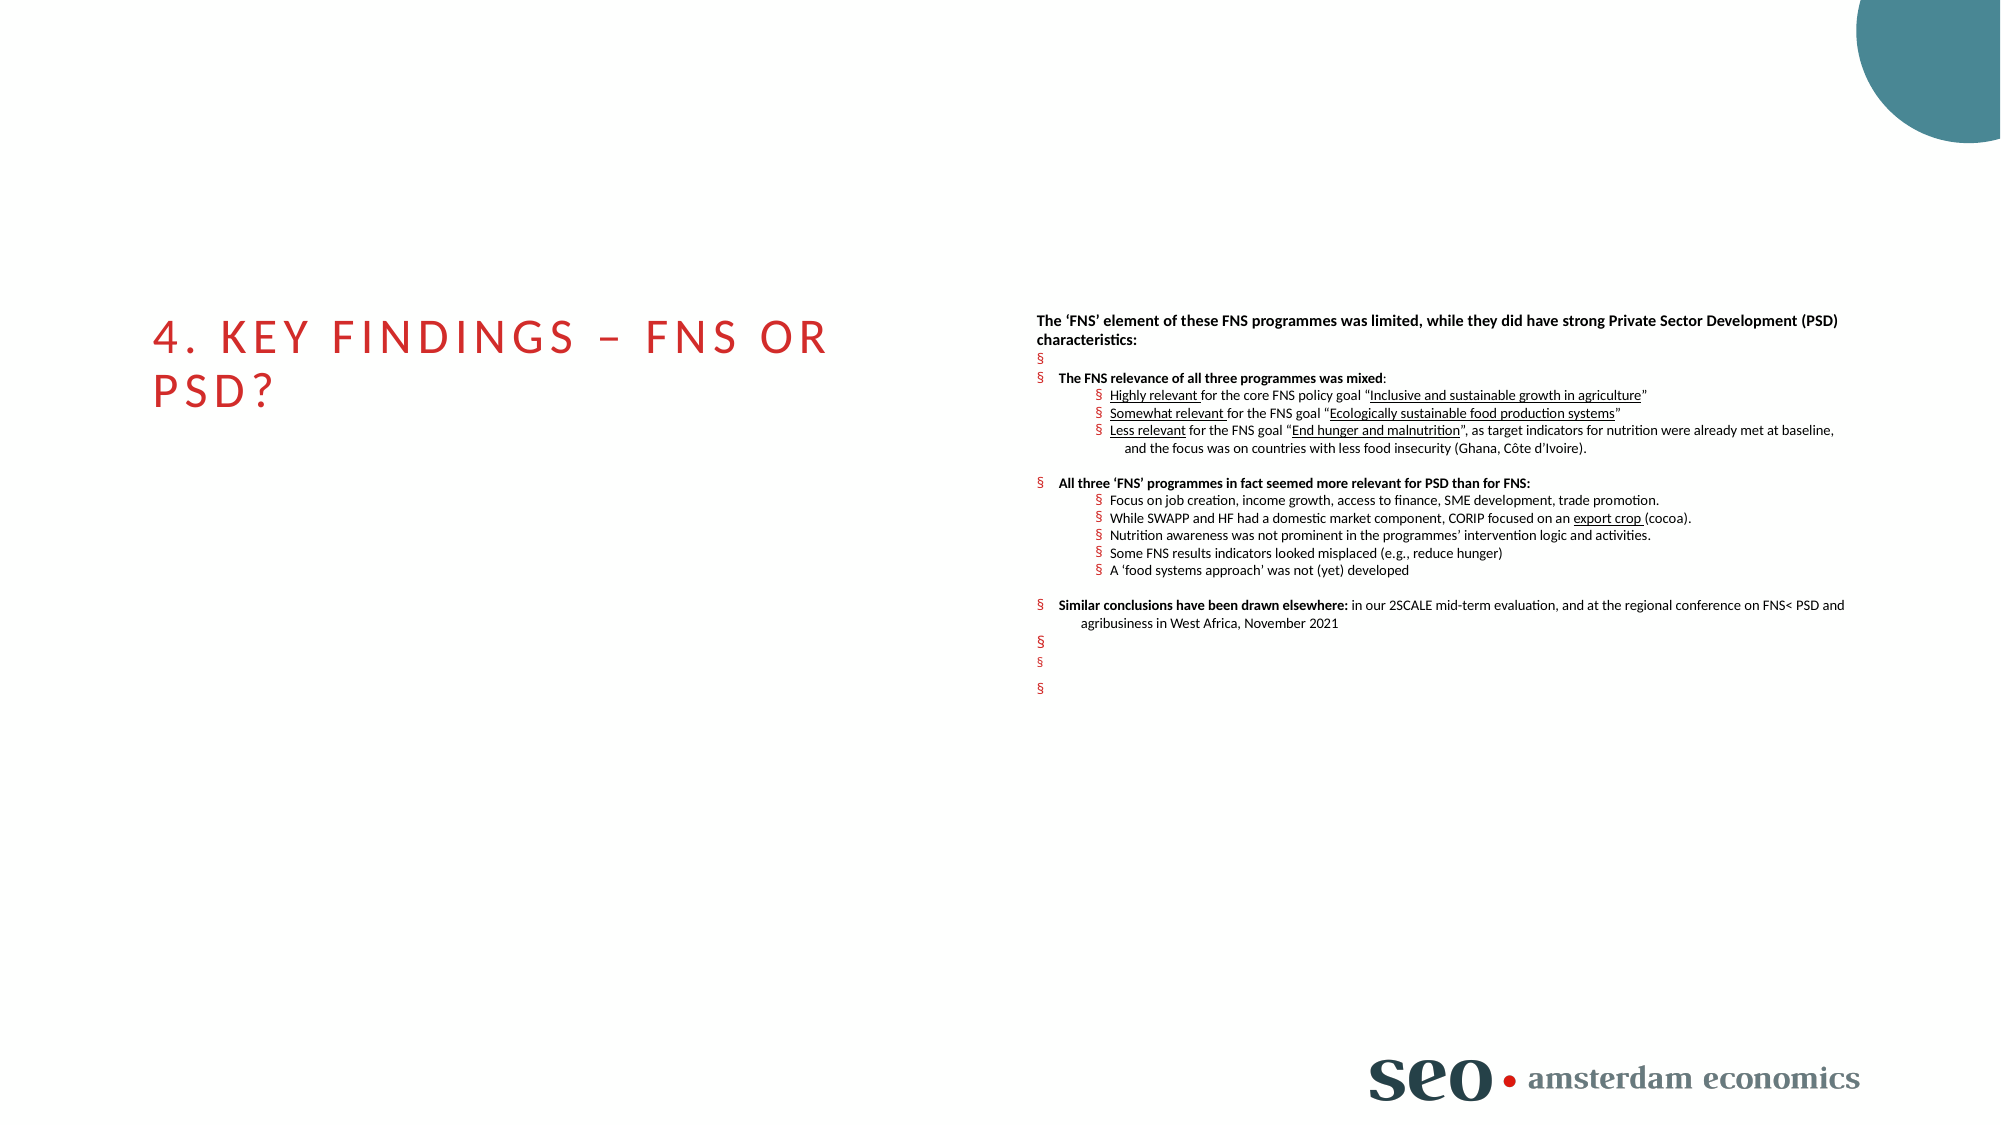

# 4. key findings – FNS or PSD?
The ‘FNS’ element of these FNS programmes was limited, while they did have strong Private Sector Development (PSD) characteristics:
The FNS relevance of all three programmes was mixed:
Highly relevant for the core FNS policy goal “Inclusive and sustainable growth in agriculture”
Somewhat relevant for the FNS goal “Ecologically sustainable food production systems”
Less relevant for the FNS goal “End hunger and malnutrition”, as target indicators for nutrition were already met at baseline, and the focus was on countries with less food insecurity (Ghana, Côte d’Ivoire).
All three ‘FNS’ programmes in fact seemed more relevant for PSD than for FNS:
Focus on job creation, income growth, access to finance, SME development, trade promotion.
While SWAPP and HF had a domestic market component, CORIP focused on an export crop (cocoa).
Nutrition awareness was not prominent in the programmes’ intervention logic and activities.
Some FNS results indicators looked misplaced (e.g., reduce hunger)
A ‘food systems approach’ was not (yet) developed
Similar conclusions have been drawn elsewhere: in our 2SCALE mid-term evaluation, and at the regional conference on FNS< PSD and agribusiness in West Africa, November 2021